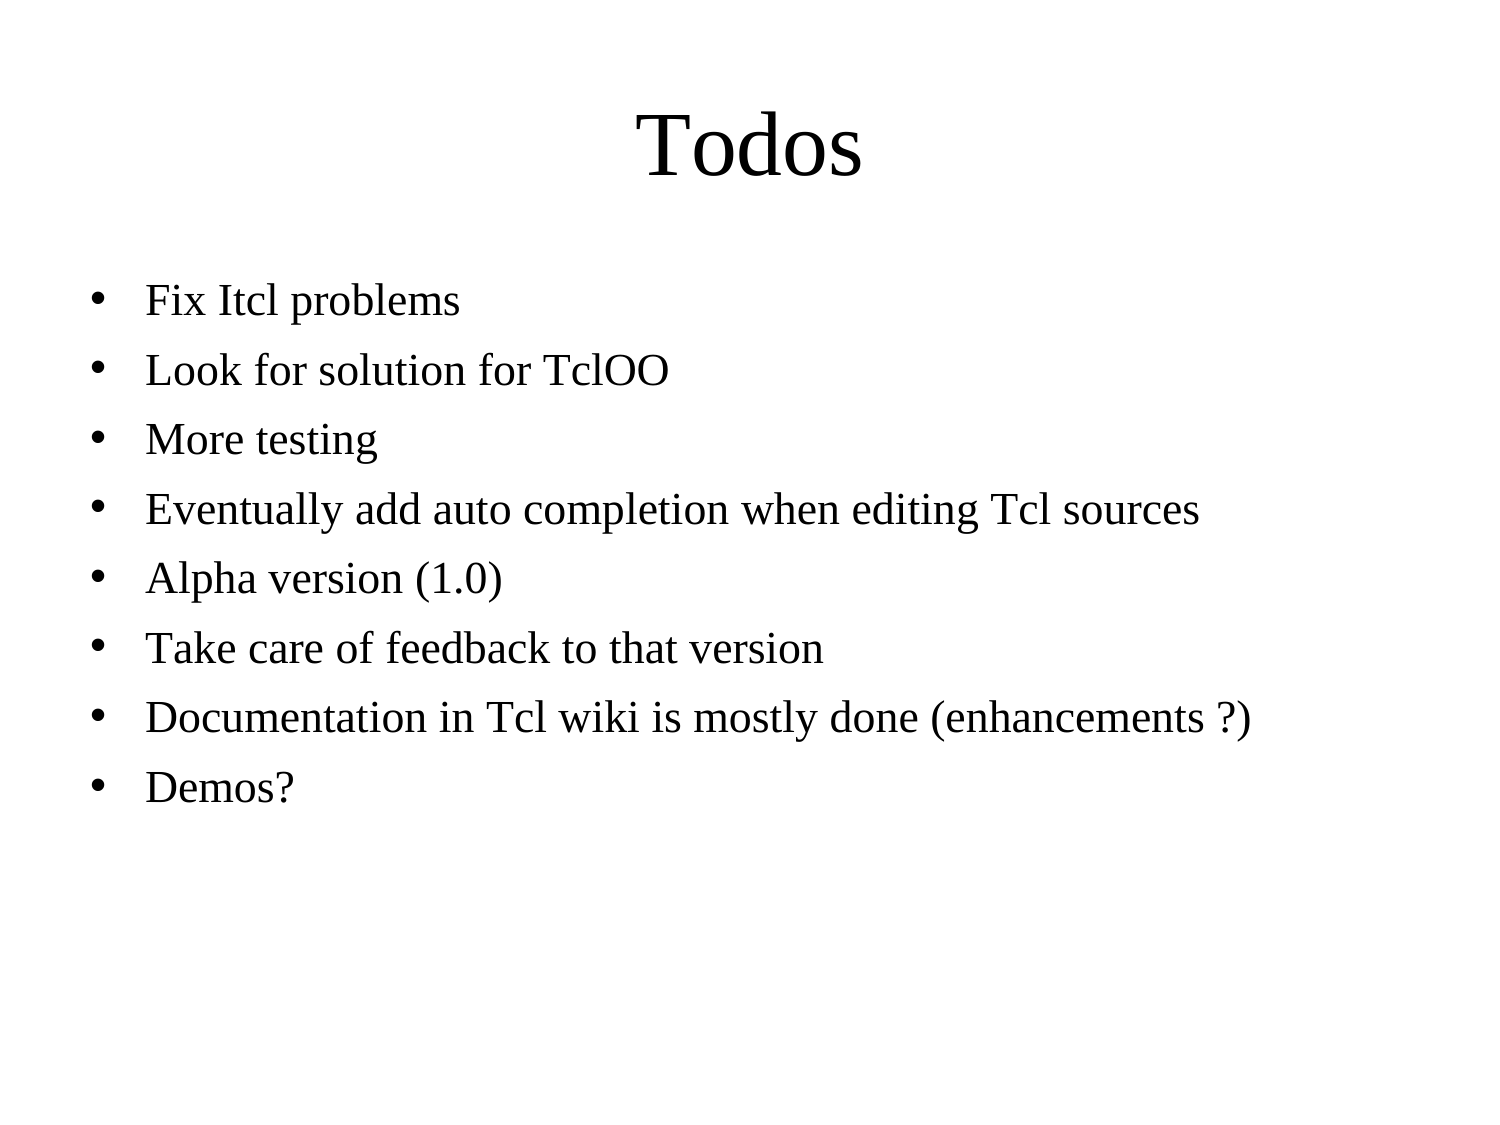

Todos‏
Fix Itcl problems
Look for solution for TclOO
More testing
Eventually add auto completion when editing Tcl sources
Alpha version (1.0)
Take care of feedback to that version
Documentation in Tcl wiki is mostly done (enhancements ?)
Demos?